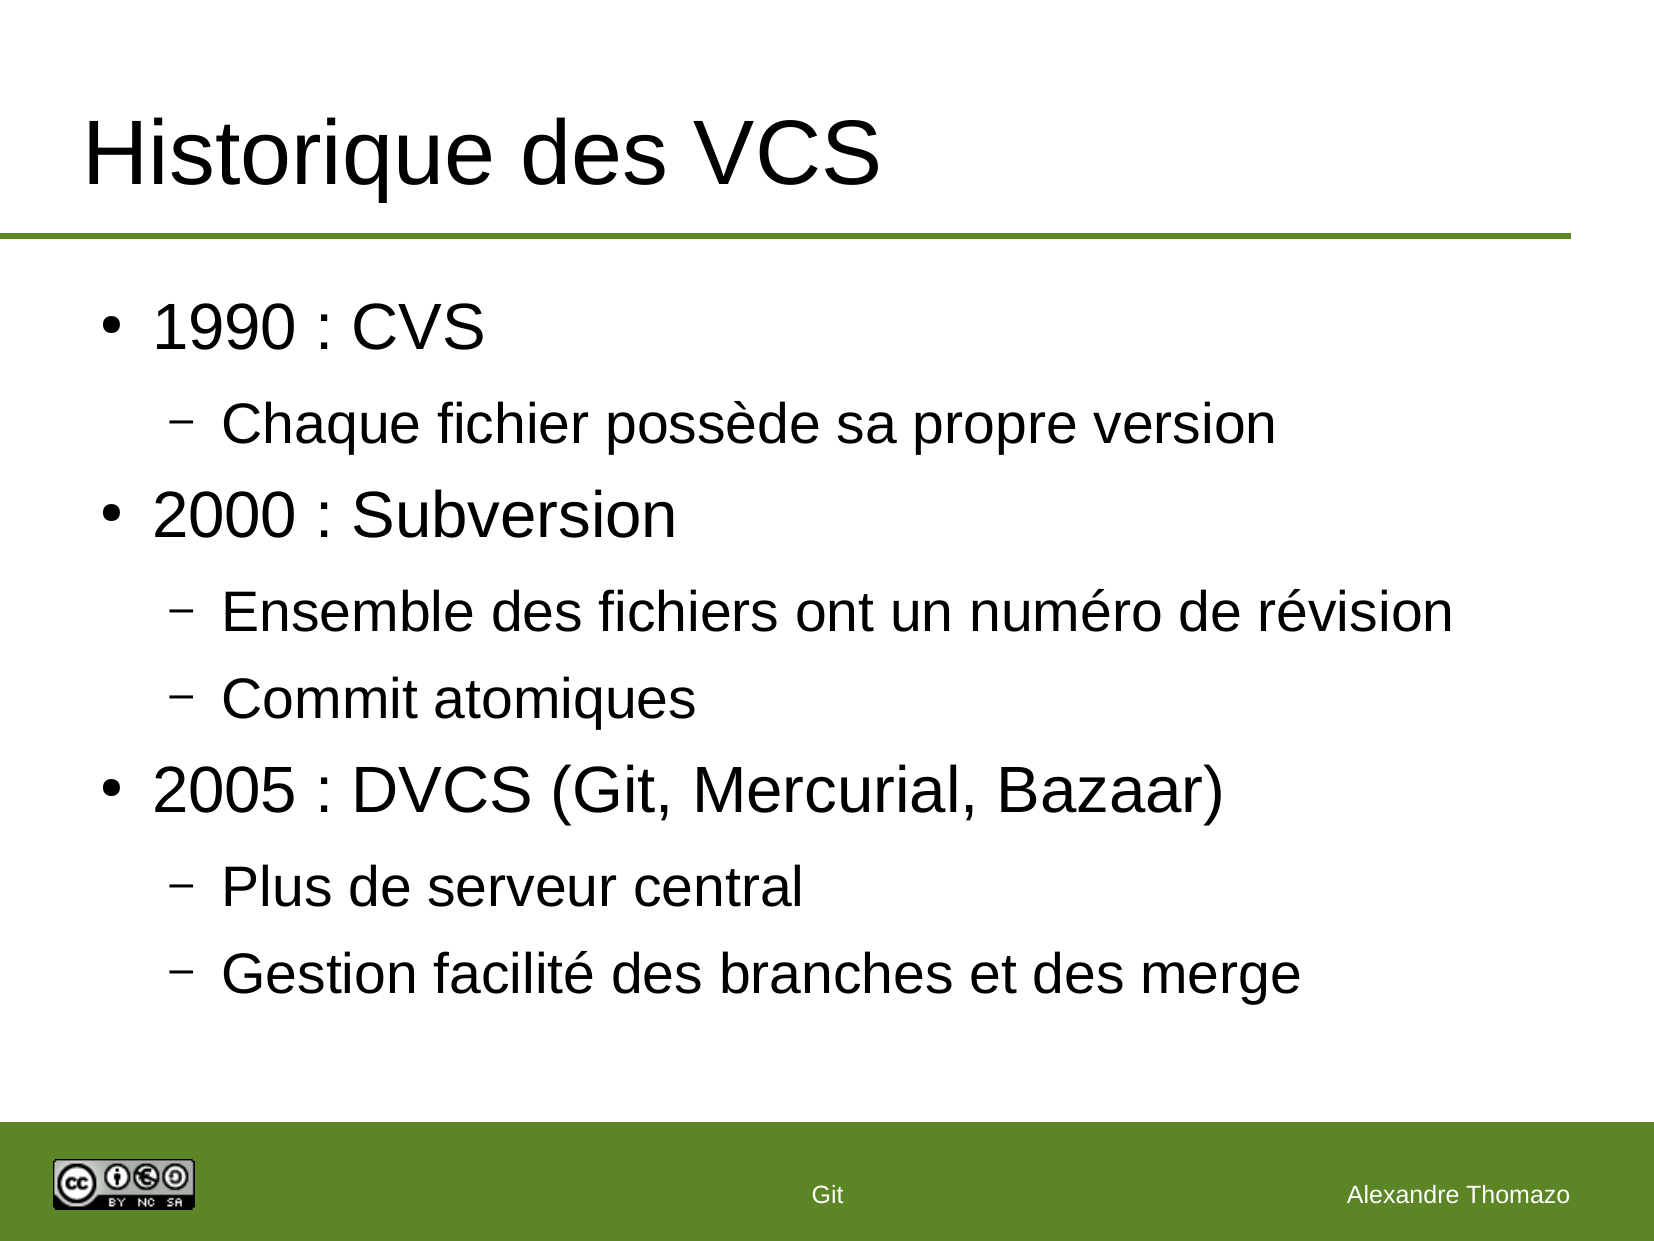

# Historique des VCS
1990 : CVS
Chaque fichier possède sa propre version
2000 : Subversion
Ensemble des fichiers ont un numéro de révision
Commit atomiques
2005 : DVCS (Git, Mercurial, Bazaar)
Plus de serveur central
Gestion facilité des branches et des merge
Git
5